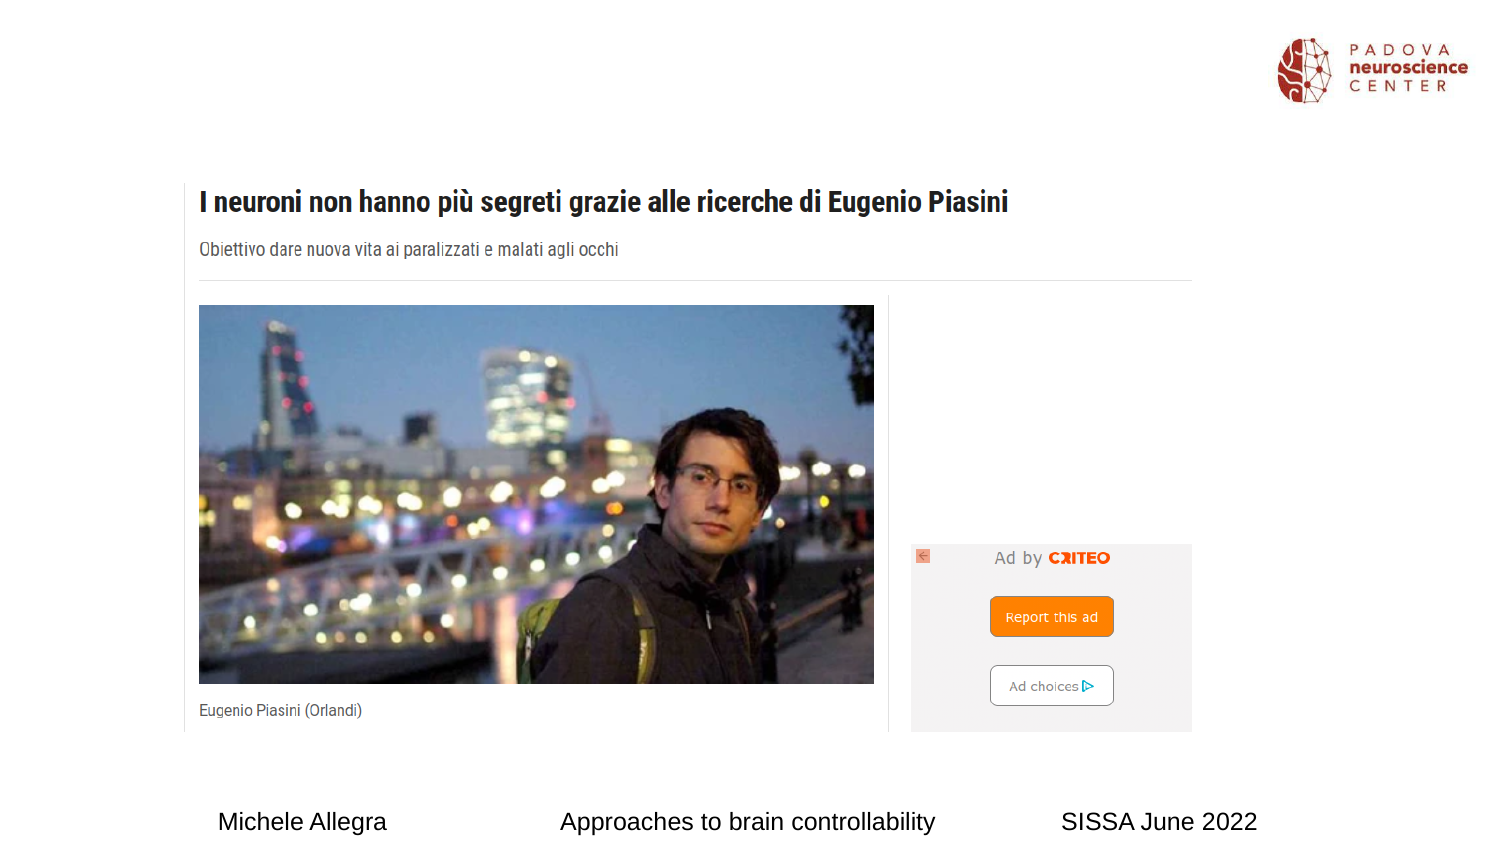

Michele Allegra Approaches to brain controllability SISSA June 2022